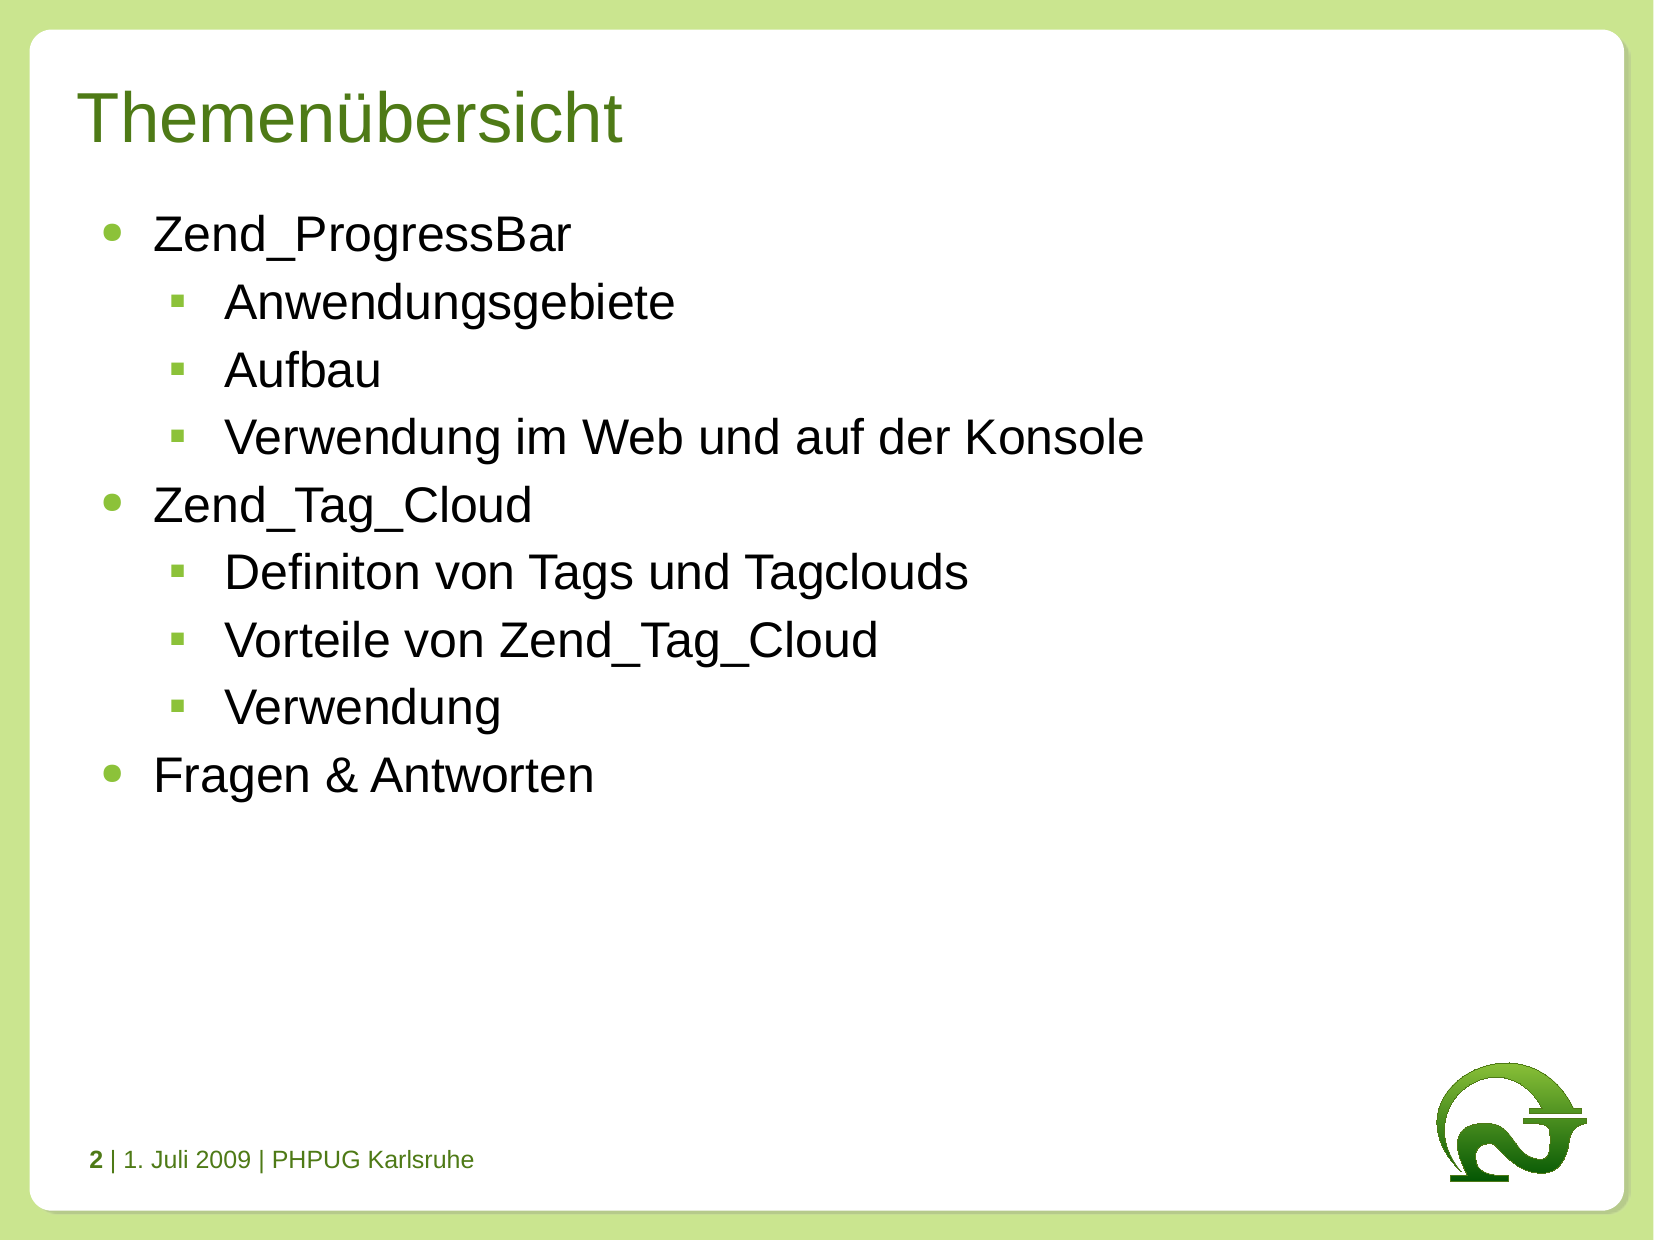

# Themenübersicht
Zend_ProgressBar
Anwendungsgebiete
Aufbau
Verwendung im Web und auf der Konsole
Zend_Tag_Cloud
Definiton von Tags und Tagclouds
Vorteile von Zend_Tag_Cloud
Verwendung
Fragen & Antworten